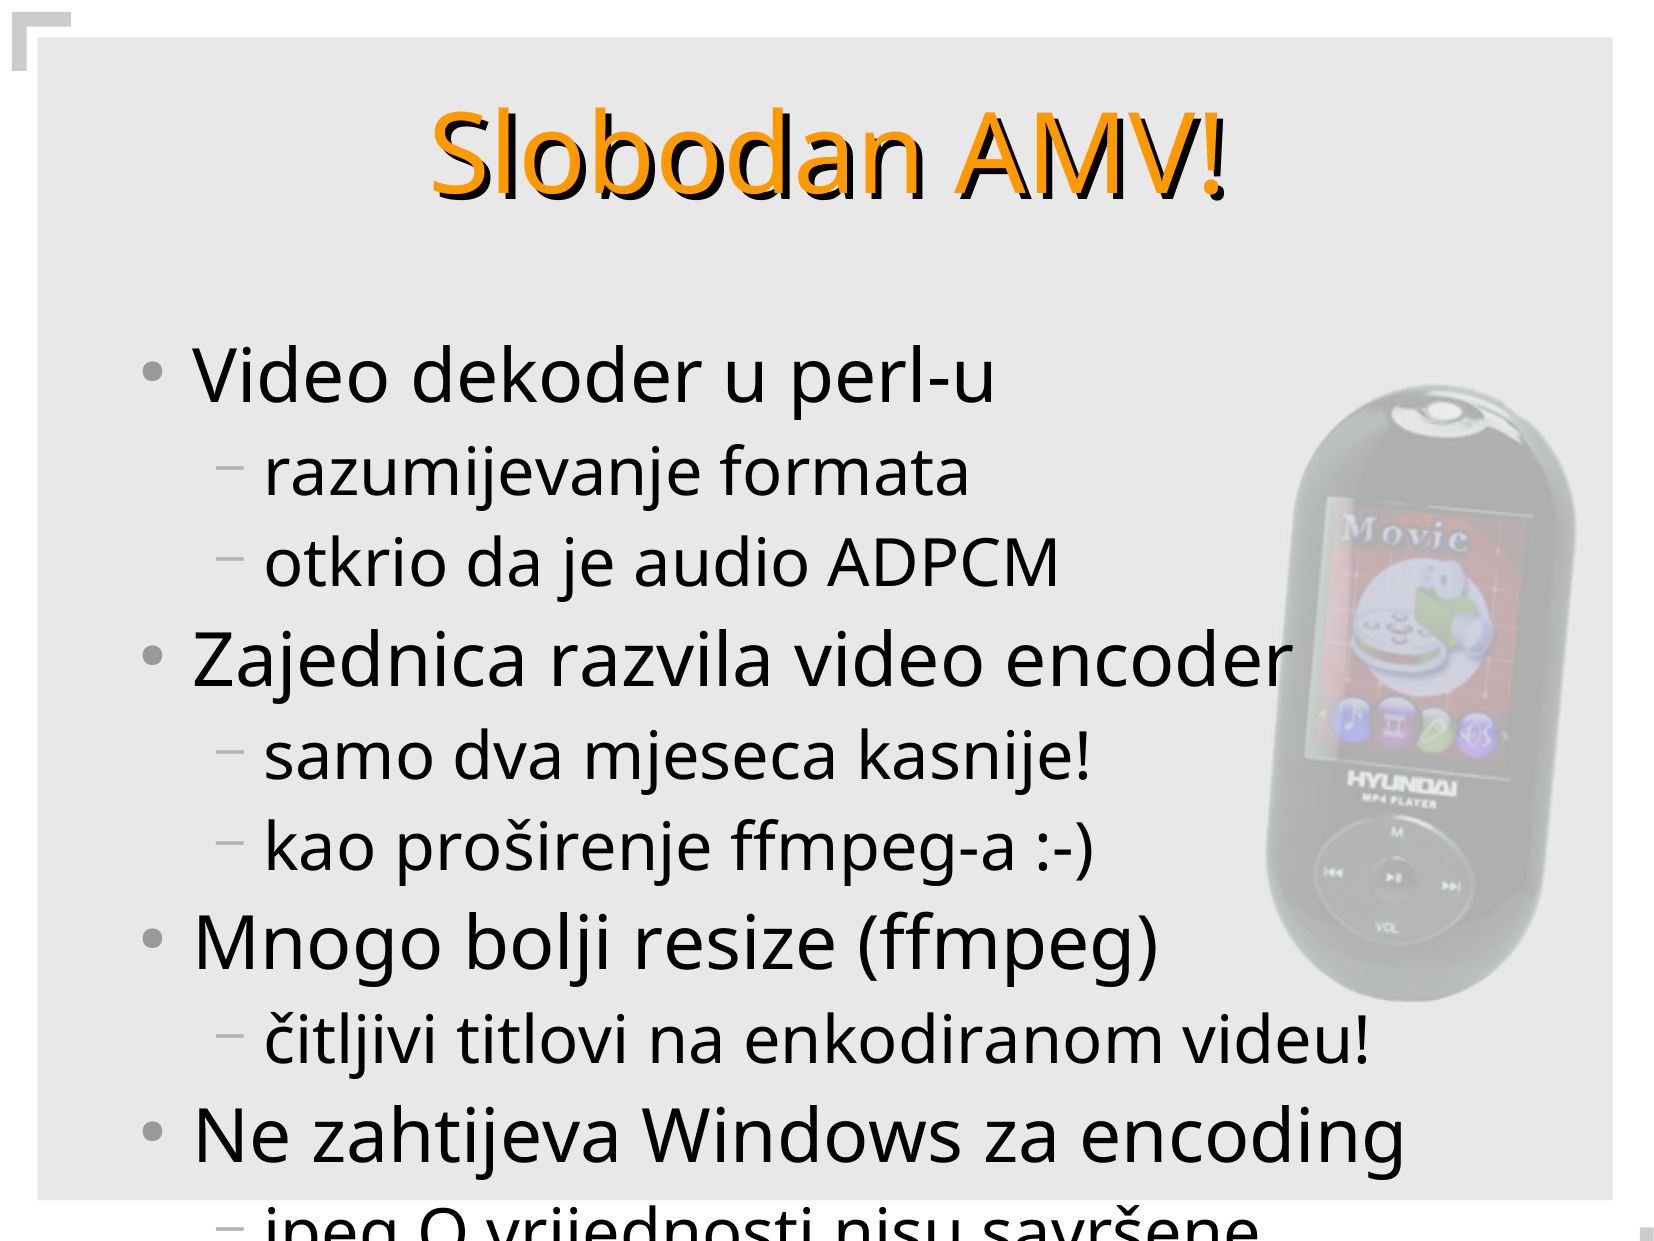

# Slobodan AMV!
Video dekoder u perl-u
razumijevanje formata
otkrio da je audio ADPCM
Zajednica razvila video encoder
samo dva mjeseca kasnije!
kao proširenje ffmpeg-a :-)
Mnogo bolji resize (ffmpeg)
čitljivi titlovi na enkodiranom videu!
Ne zahtijeva Windows za encoding
jpeq Q vrijednosti nisu savršene